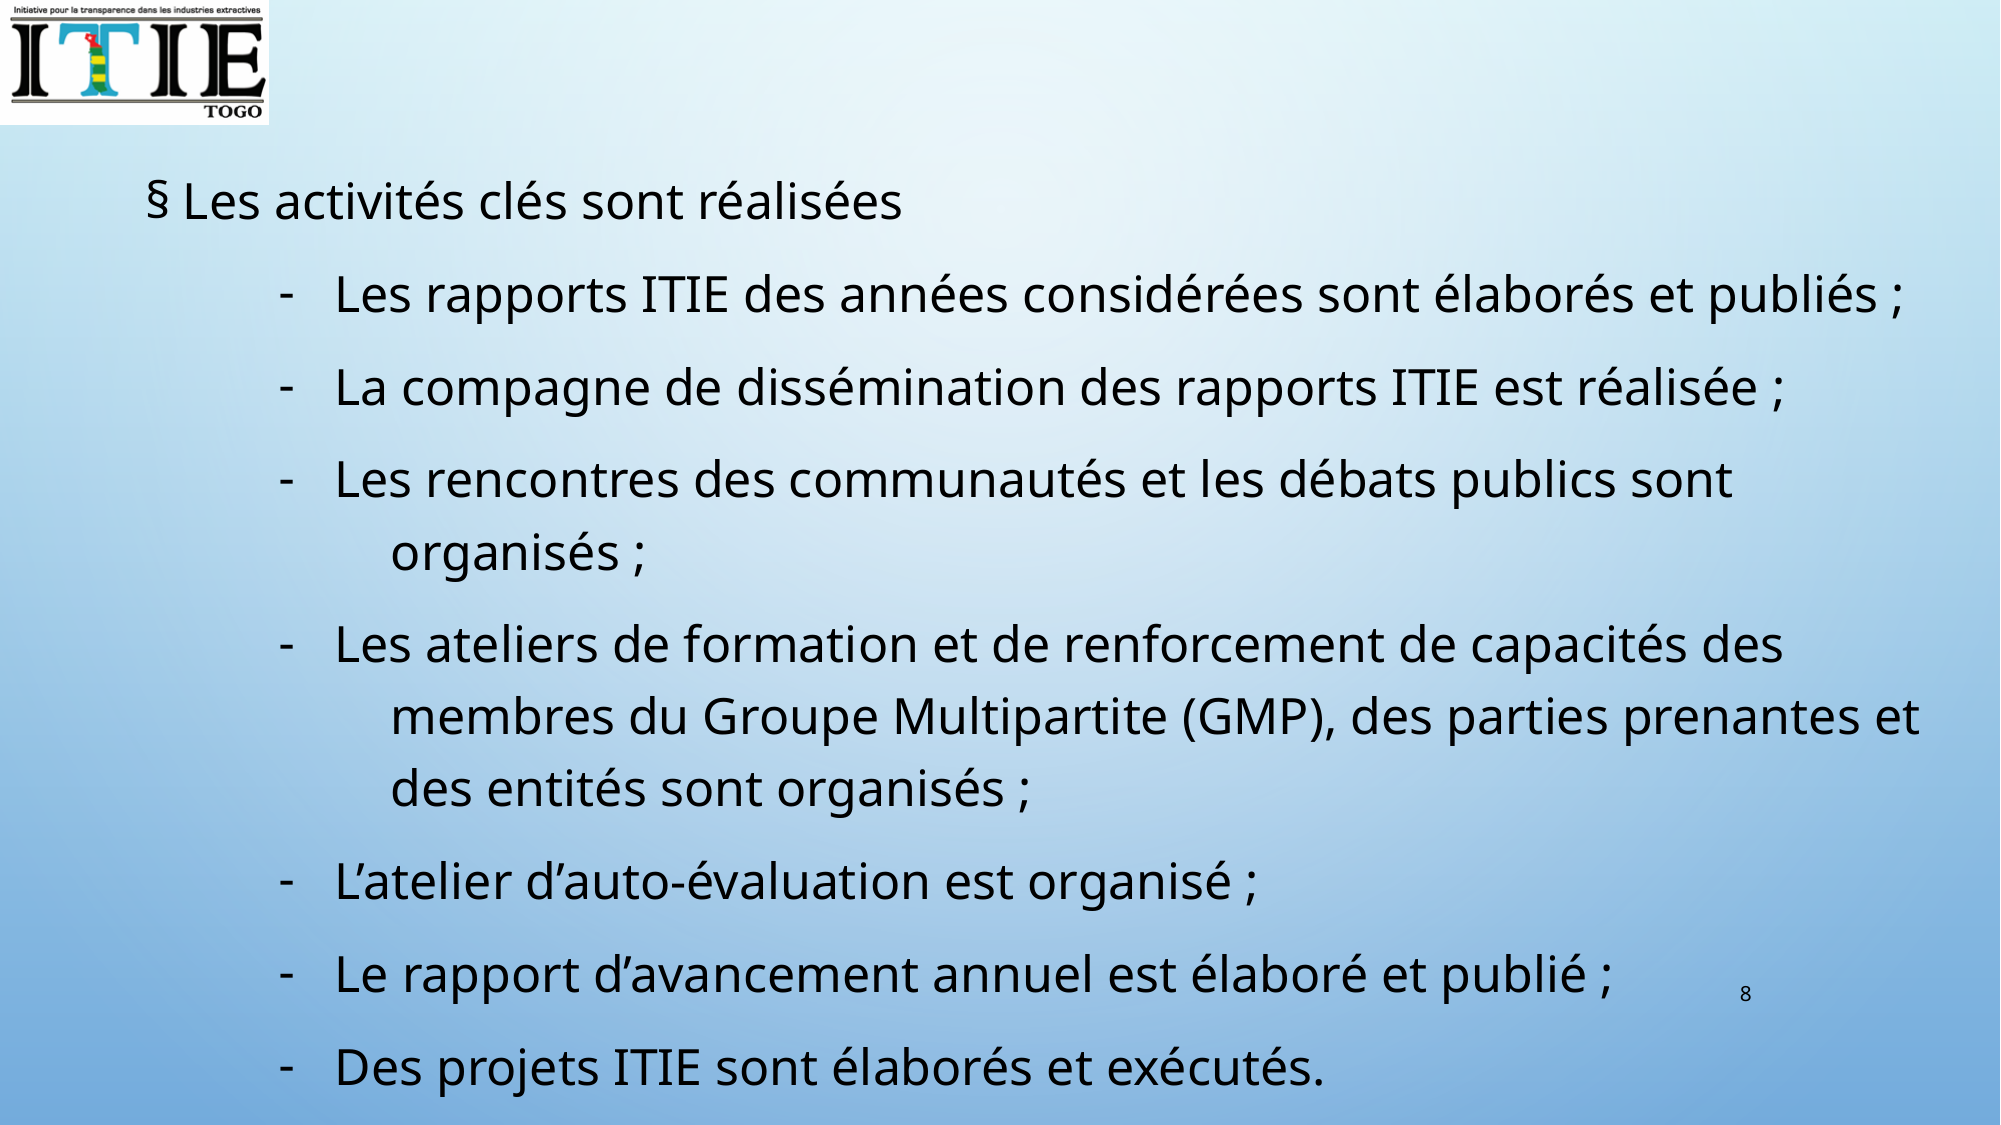

# Les activités clés sont réalisées
Les rapports ITIE des années considérées sont élaborés et publiés ;
La compagne de dissémination des rapports ITIE est réalisée ;
Les rencontres des communautés et les débats publics sont organisés ;
Les ateliers de formation et de renforcement de capacités des membres du Groupe Multipartite (GMP), des parties prenantes et des entités sont organisés ;
L’atelier d’auto-évaluation est organisé ;
Le rapport d’avancement annuel est élaboré et publié ;
Des projets ITIE sont élaborés et exécutés.